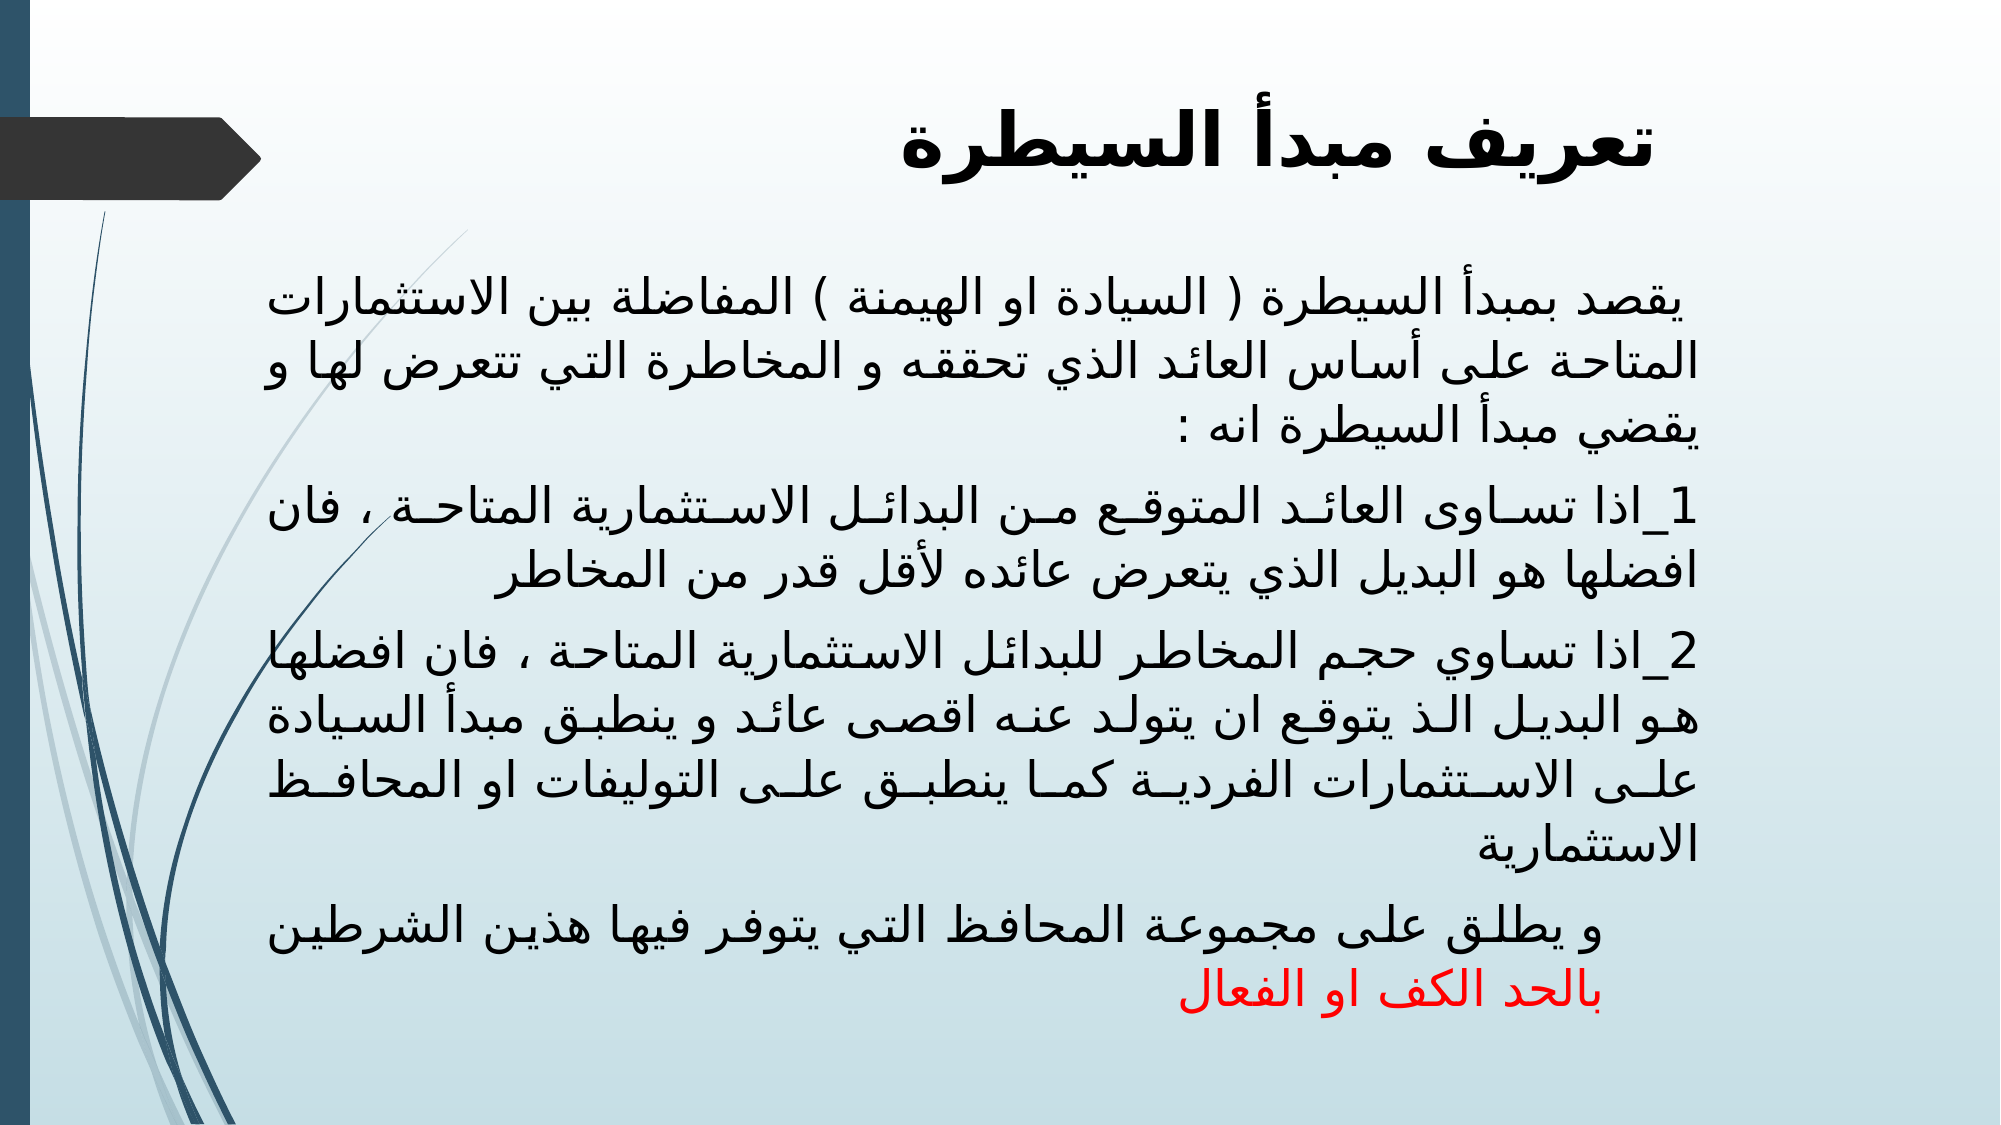

تعريف مبدأ السيطرة
 يقصد بمبدأ السيطرة ( السيادة او الهيمنة ) المفاضلة بين الاستثمارات المتاحة على أساس العائد الذي تحققه و المخاطرة التي تتعرض لها و يقضي مبدأ السيطرة انه :
1_اذا تساوى العائد المتوقع من البدائل الاستثمارية المتاحة ، فان افضلها هو البديل الذي يتعرض عائده لأقل قدر من المخاطر
2_اذا تساوي حجم المخاطر للبدائل الاستثمارية المتاحة ، فان افضلها هو البديل الذ يتوقع ان يتولد عنه اقصى عائد و ينطبق مبدأ السيادة على الاستثمارات الفردية كما ينطبق على التوليفات او المحافظ الاستثمارية
و يطلق على مجموعة المحافظ التي يتوفر فيها هذين الشرطين بالحد الكف او الفعال